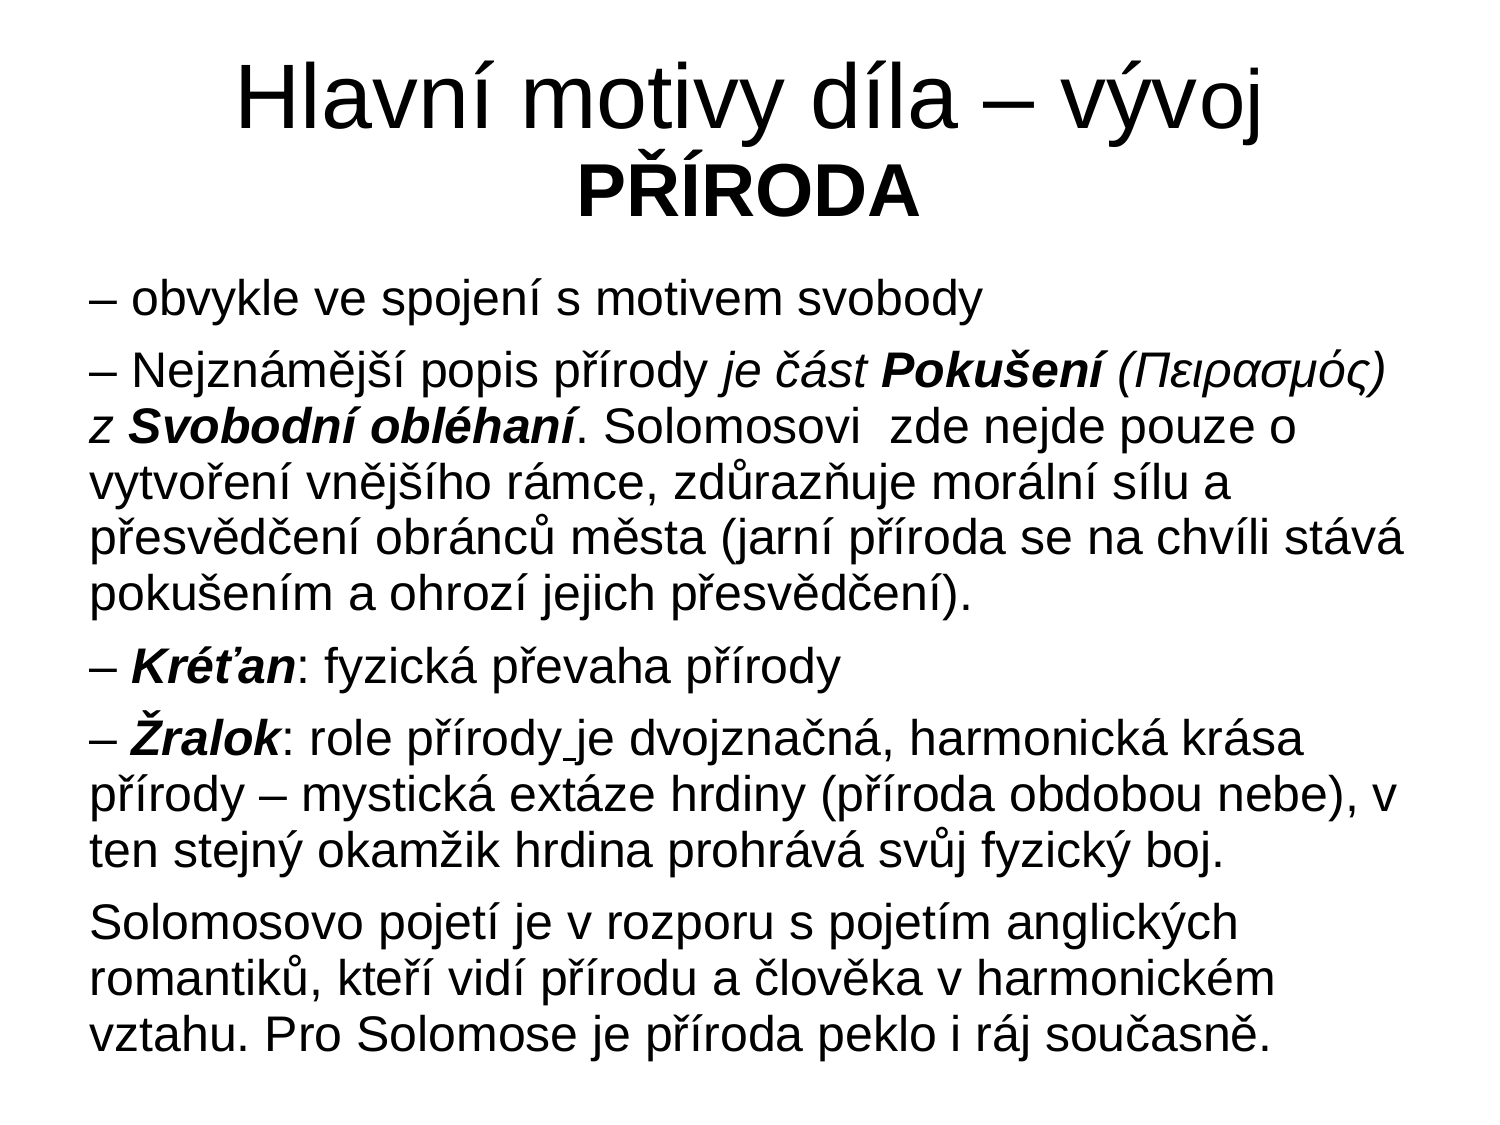

# Hlavní motivy díla – vývoj PŘÍRODA
– obvykle ve spojení s motivem svobody
– Nejznámější popis přírody je část Pokušení (Πειρασμός) z Svobodní obléhaní. Solomosovi zde nejde pouze o vytvoření vnějšího rámce, zdůrazňuje morální sílu a přesvědčení obránců města (jarní příroda se na chvíli stává pokušením a ohrozí jejich přesvědčení).
– Kréťan: fyzická převaha přírody
– Žralok: role přírody je dvojznačná, harmonická krása přírody – mystická extáze hrdiny (příroda obdobou nebe), v ten stejný okamžik hrdina prohrává svůj fyzický boj.
Solomosovo pojetí je v rozporu s pojetím anglických romantiků, kteří vidí přírodu a člověka v harmonickém vztahu. Pro Solomose je příroda peklo i ráj současně.